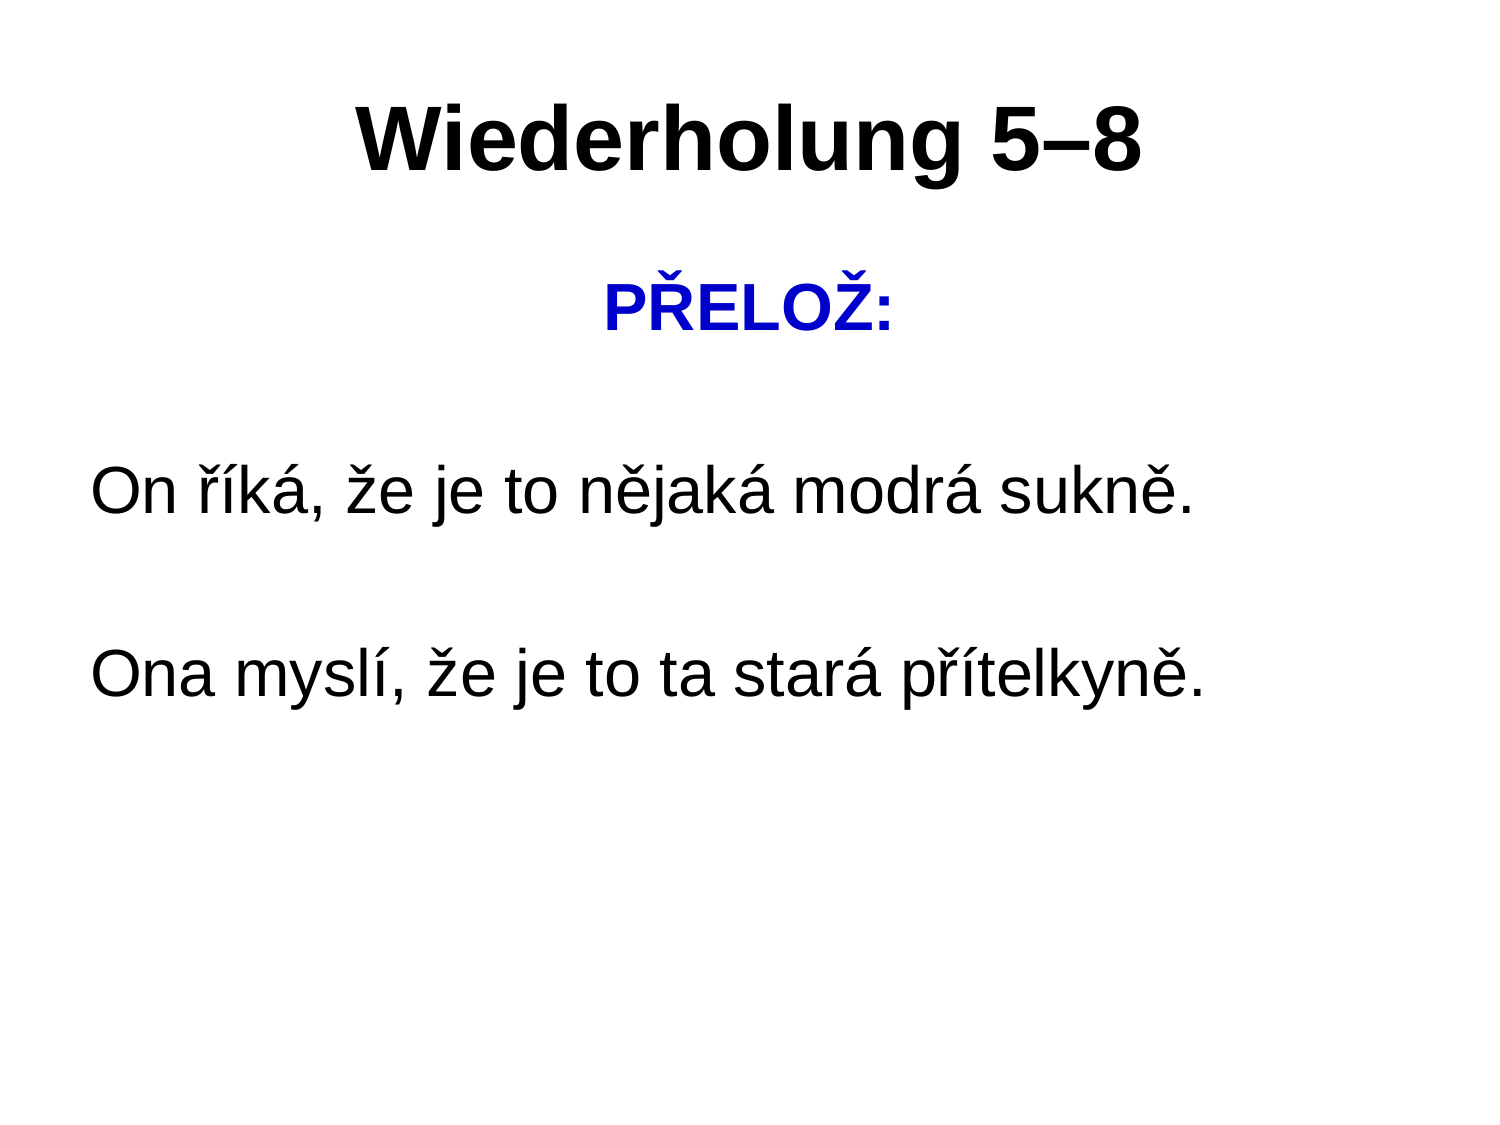

# Wiederholung 5–8
PŘELOŽ:
On říká, že je to nějaká modrá sukně.
Ona myslí, že je to ta stará přítelkyně.